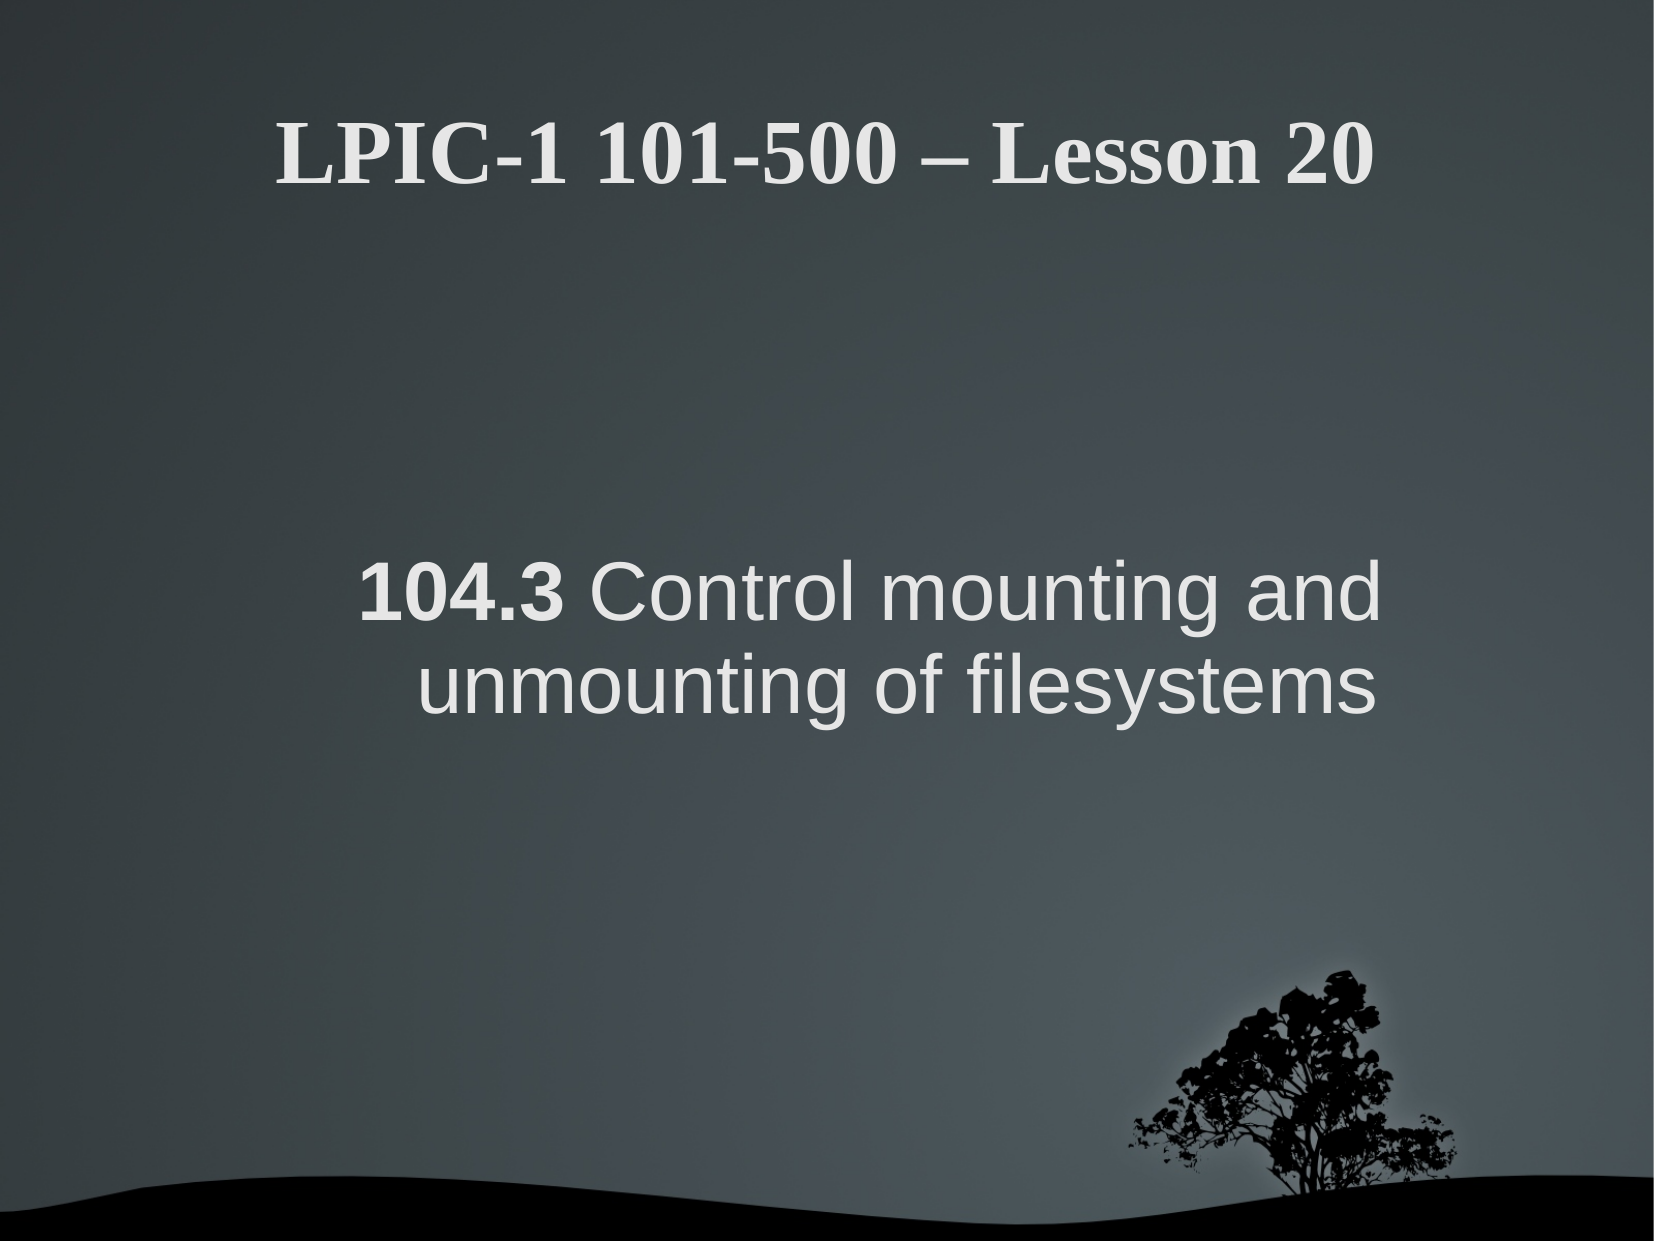

# LPIC-1 101-500 – Lesson 20
104.3 Control mounting and unmounting of filesystems